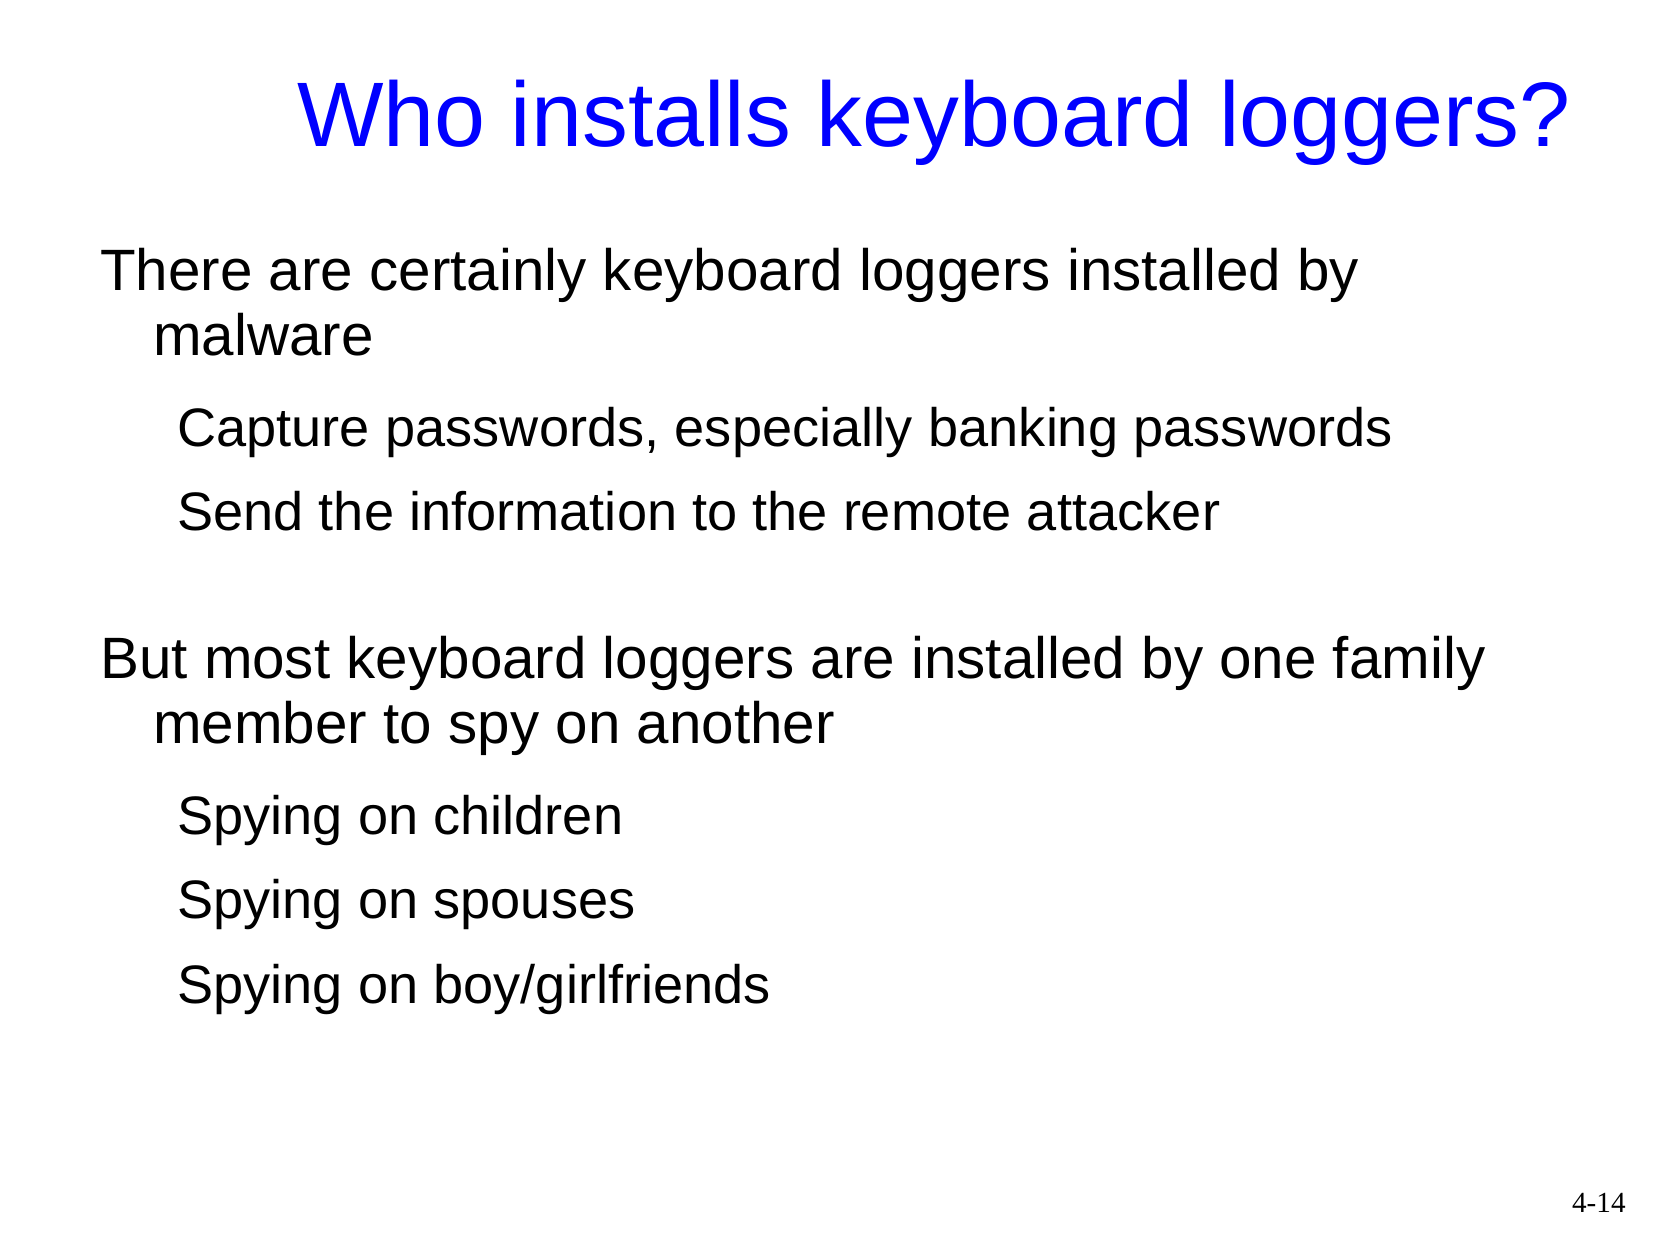

# Who installs keyboard loggers?
There are certainly keyboard loggers installed by malware
Capture passwords, especially banking passwords
Send the information to the remote attacker
But most keyboard loggers are installed by one family member to spy on another
Spying on children
Spying on spouses
Spying on boy/girlfriends